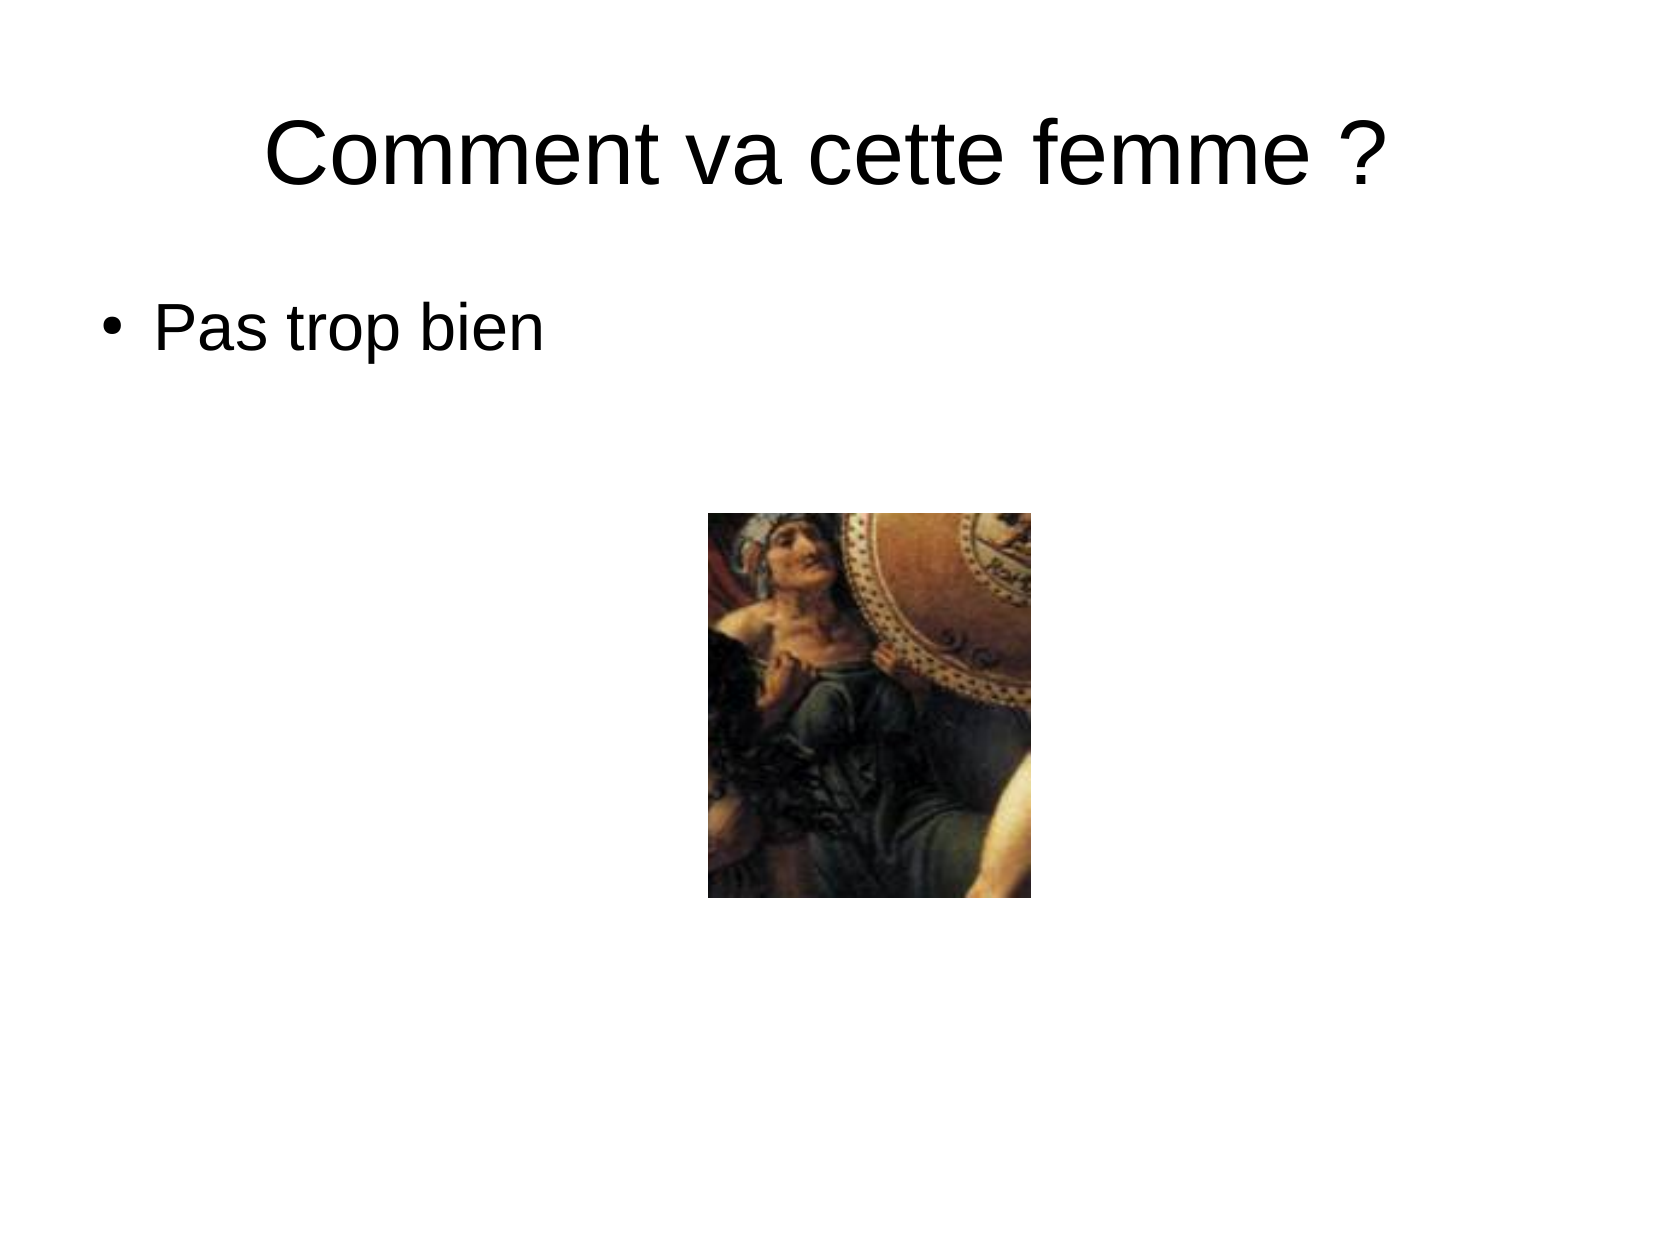

# Comment va cette femme ?
Pas trop bien